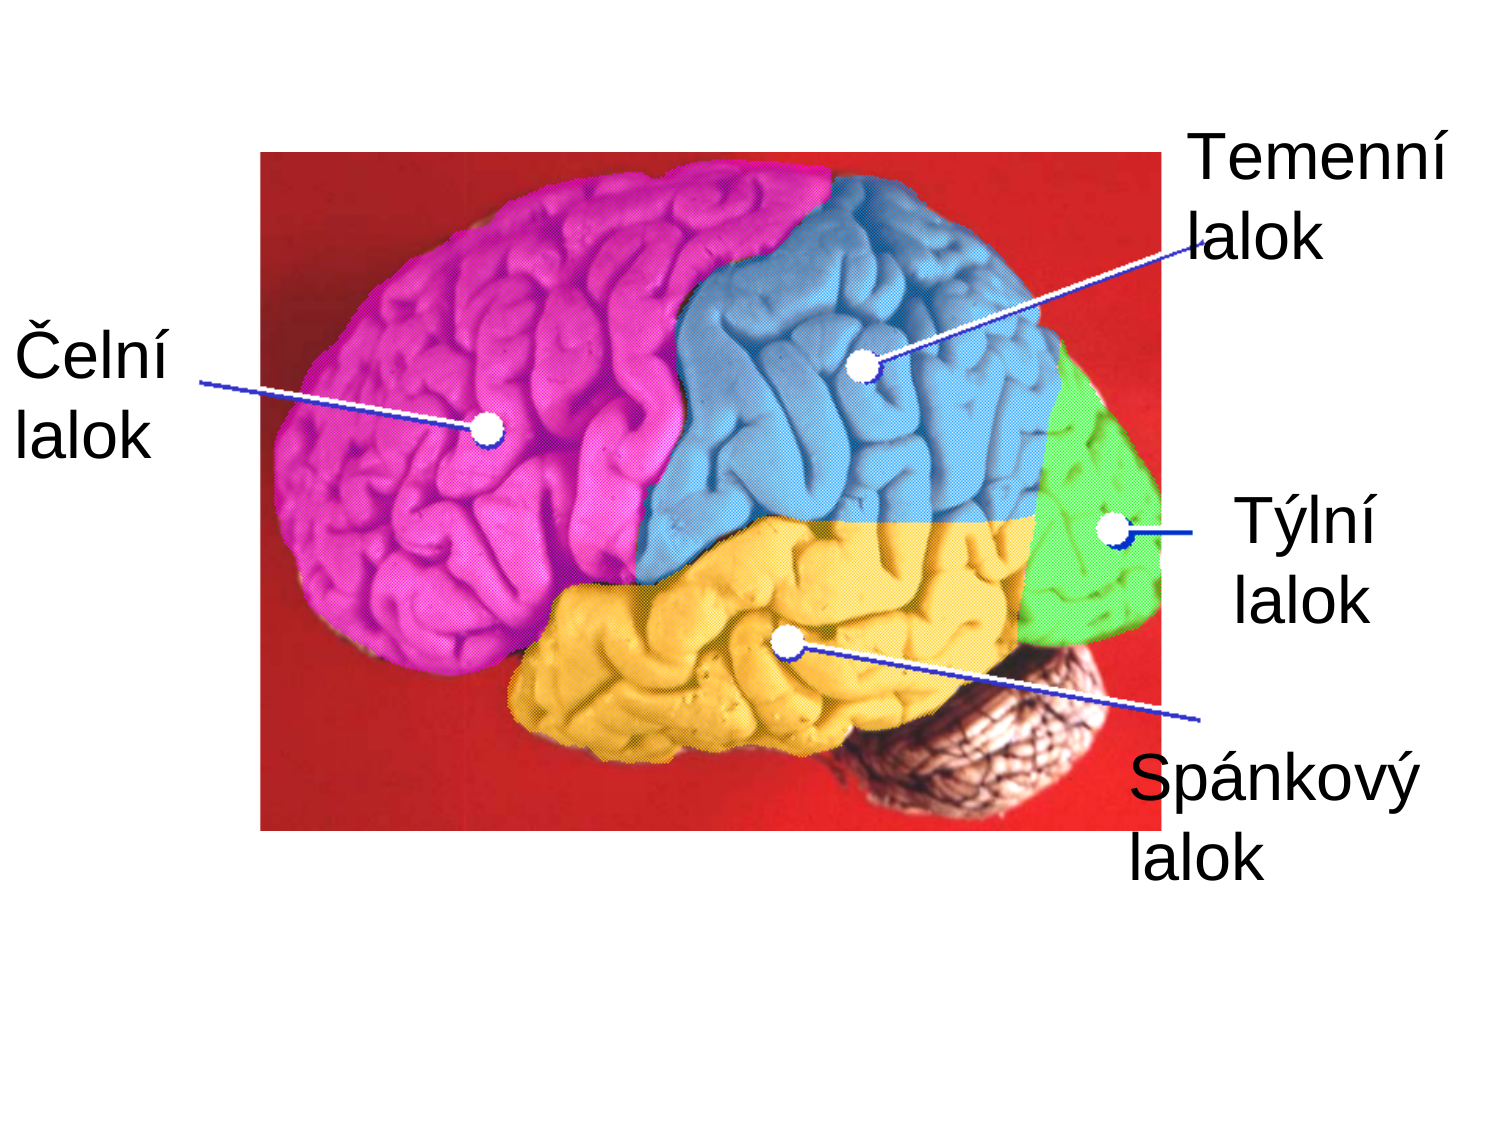

Temenní lalok
Čelní lalok
Týlní lalok
Spánkový lalok